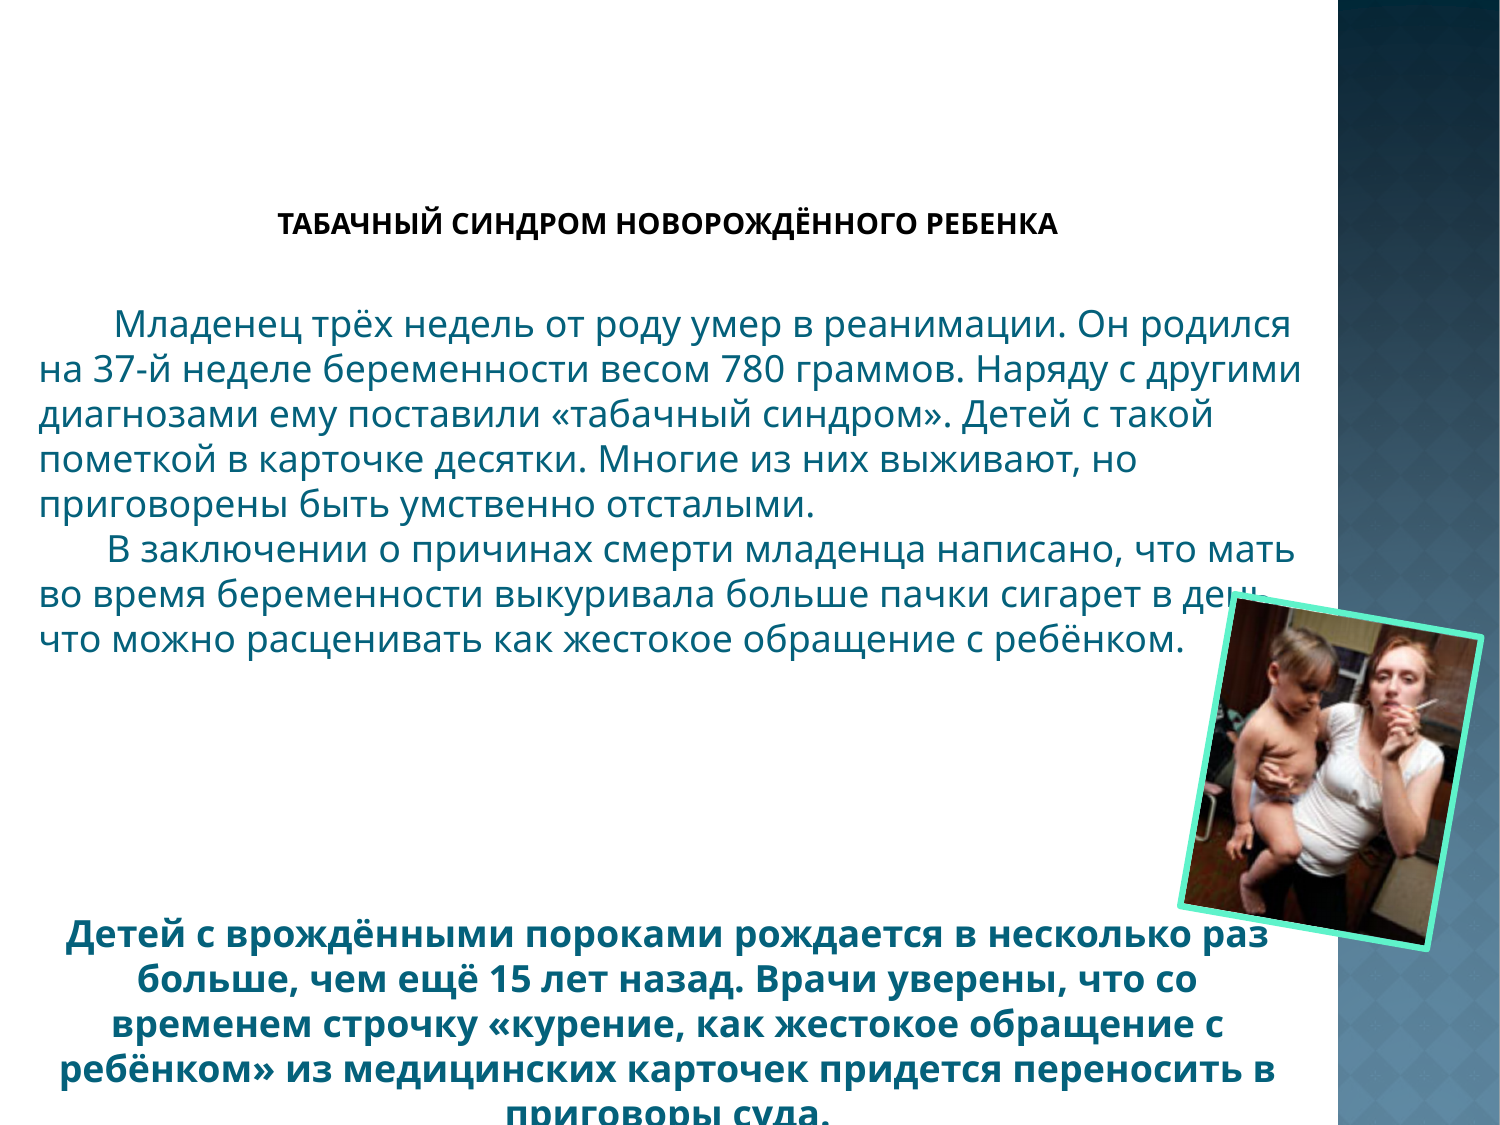

# Табачный синдром новорождённого ребенка
Младенец трёх недель от роду умер в реанимации. Он родился на 37-й неделе беременности весом 780 граммов. Наряду с другими диагнозами ему поставили «табачный синдром». Детей с такой пометкой в карточке десятки. Многие из них выживают, но приговорены быть умственно отсталыми.
 В заключении о причинах смерти младенца написано, что мать во время беременности выкуривала больше пачки сигарет в день, что можно расценивать как жестокое обращение с ребёнком.
Детей с врождёнными пороками рождается в несколько раз больше, чем ещё 15 лет назад. Врачи уверены, что со временем строчку «курение, как жестокое обращение с ребёнком» из медицинских карточек придется переносить в приговоры суда.